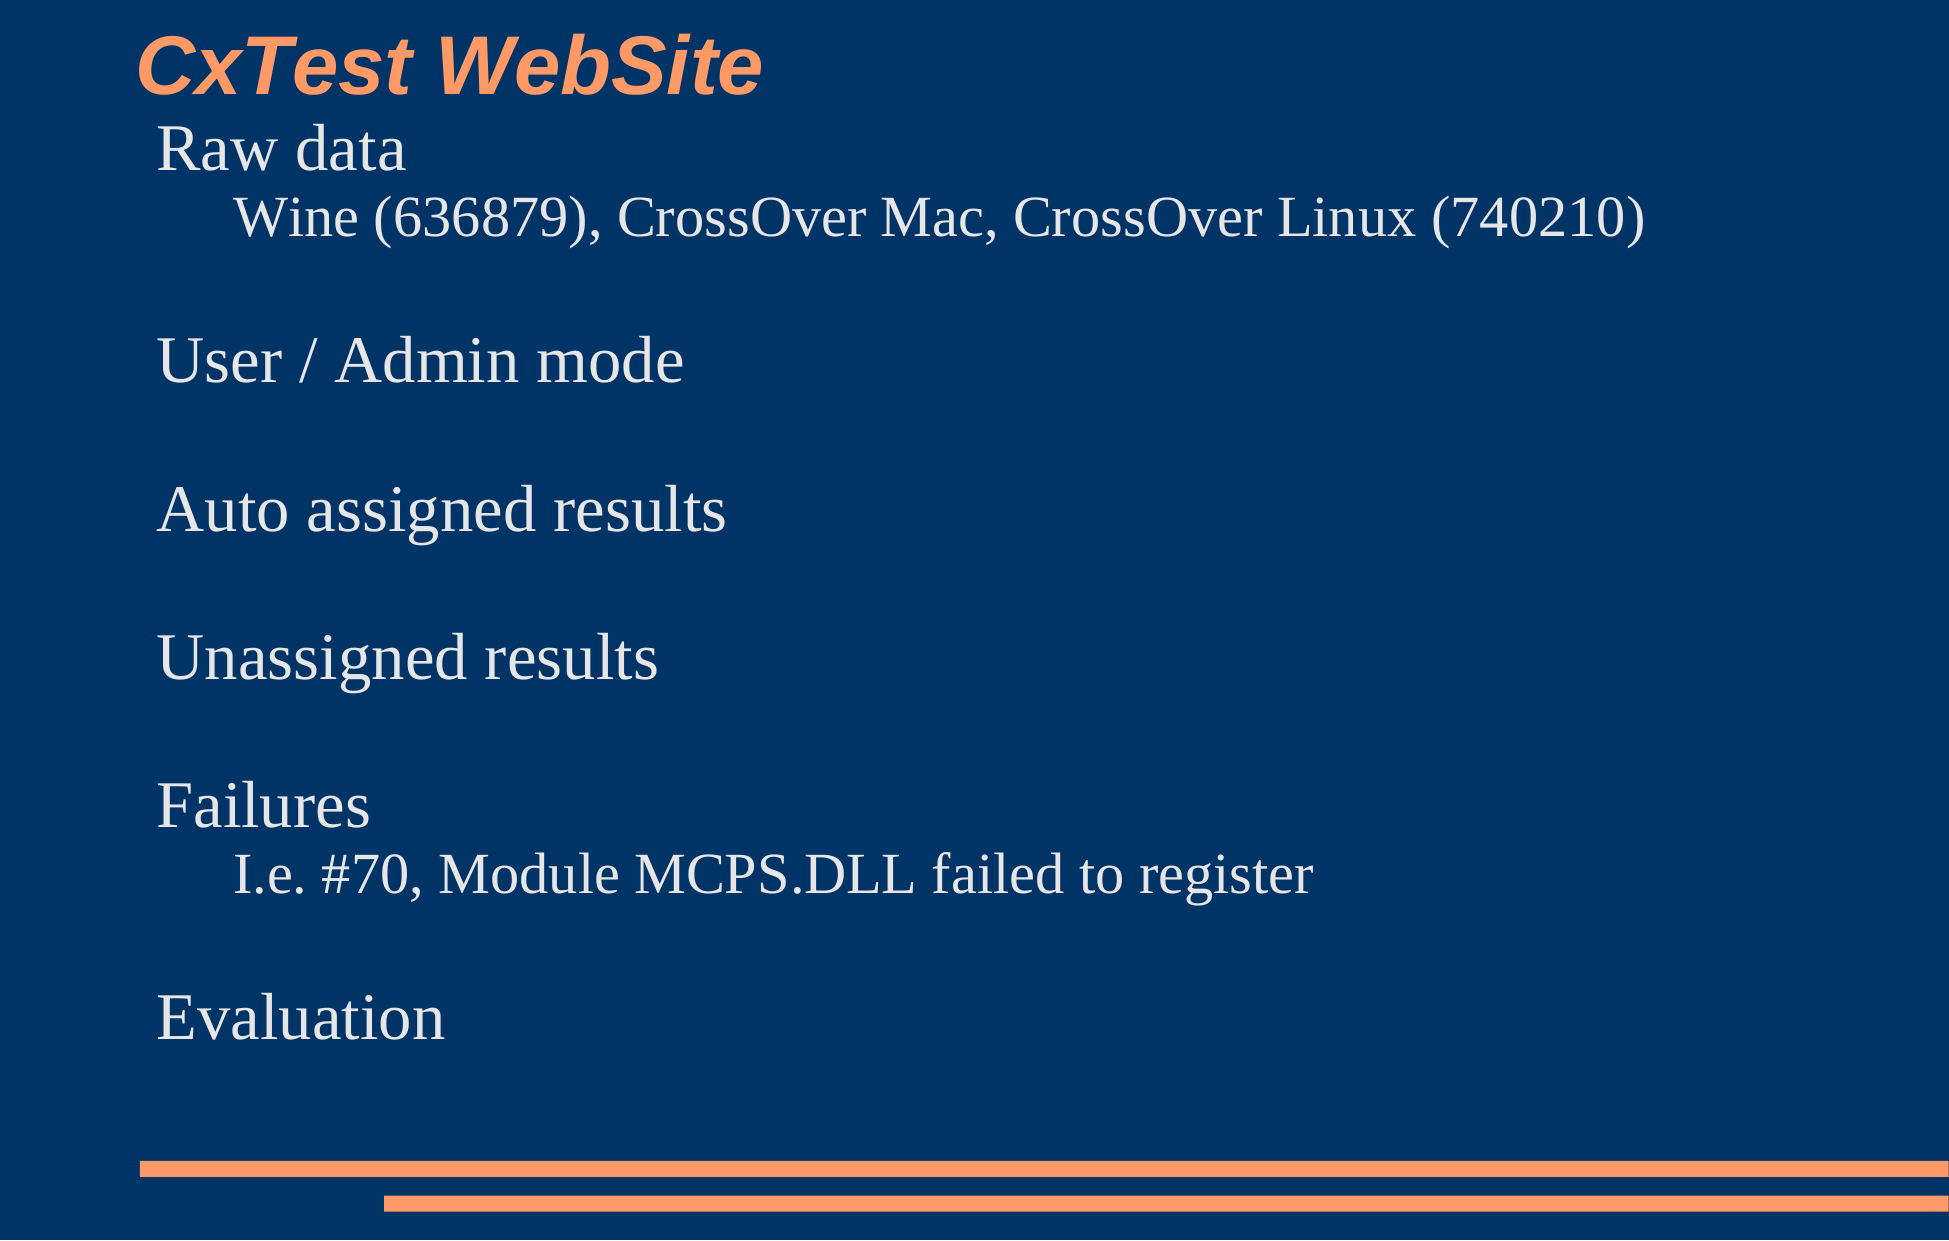

# CxTest WebSite
Raw data
Wine (636879), CrossOver Mac, CrossOver Linux (740210)
User / Admin mode
Auto assigned results
Unassigned results
Failures
I.e. #70, Module MCPS.DLL failed to register
Evaluation